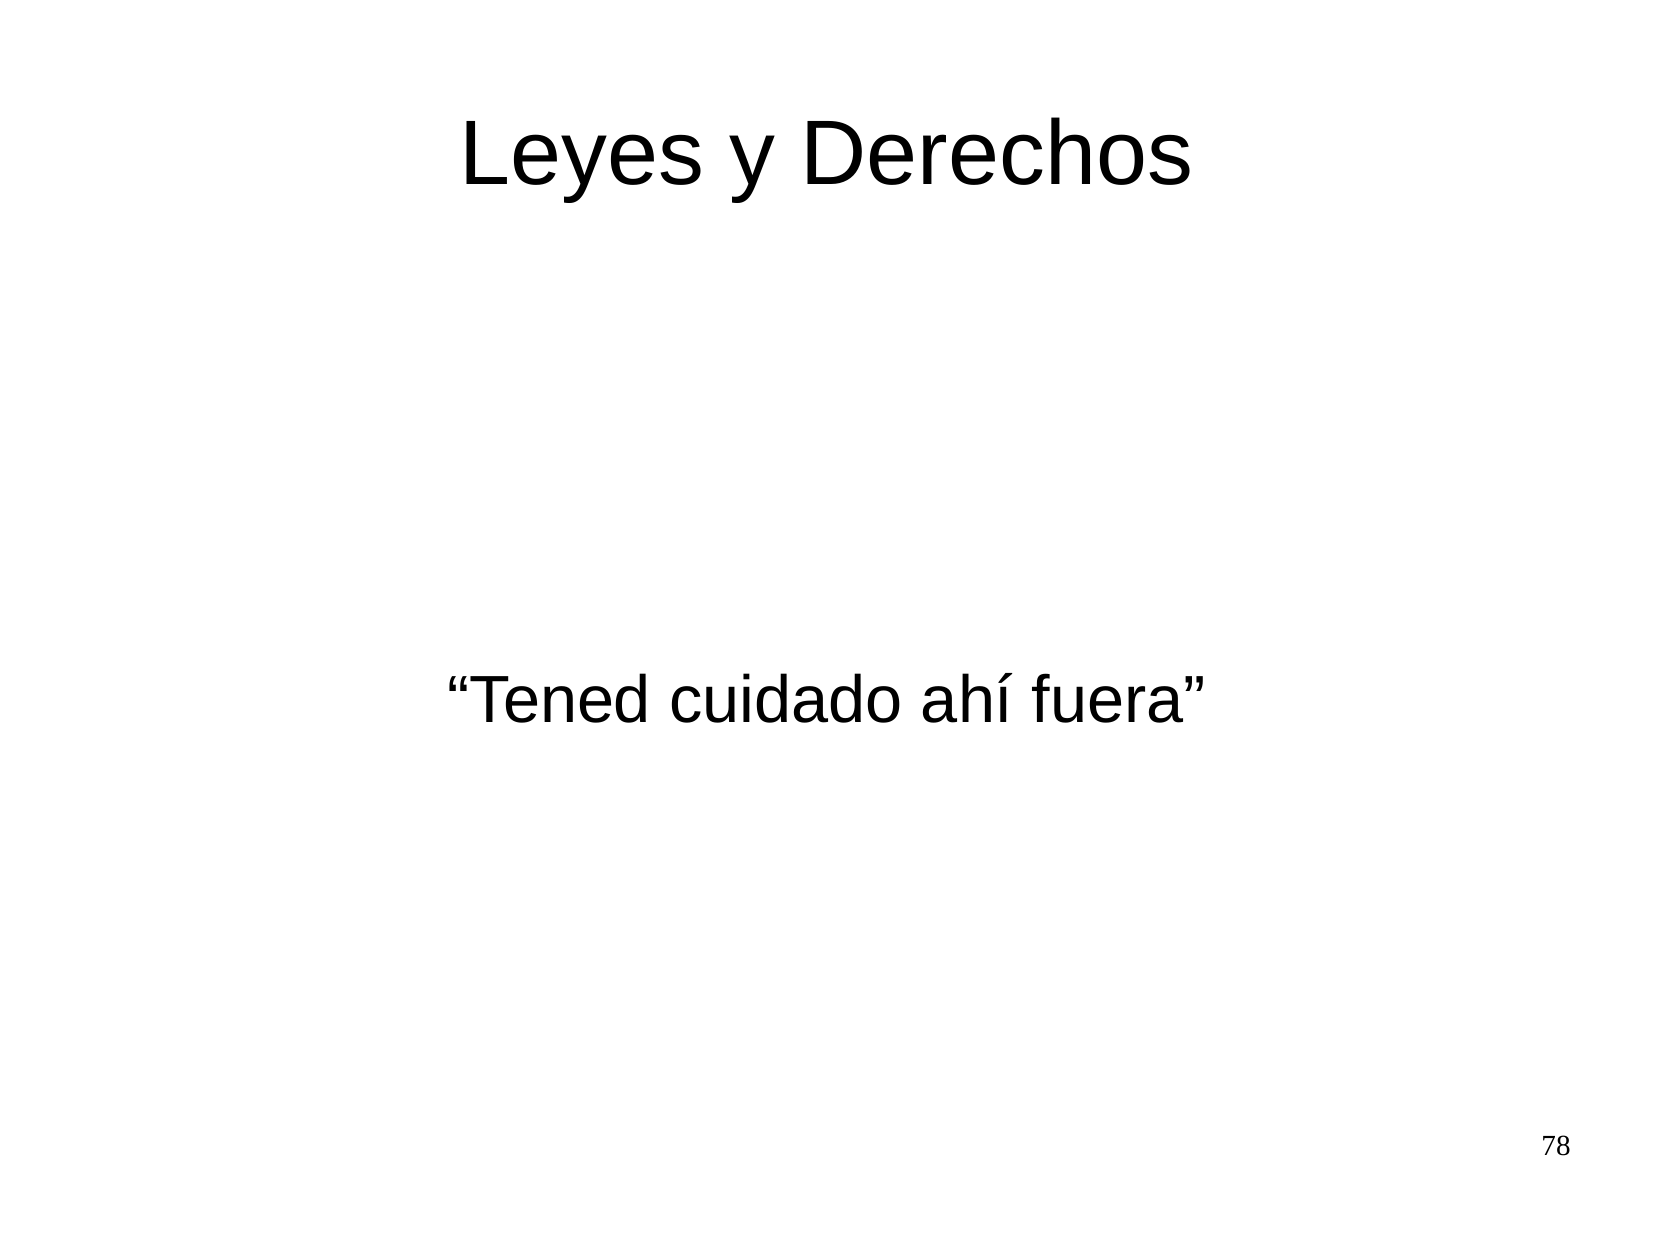

# Leyes y Derechos
“Tened cuidado ahí fuera”
78